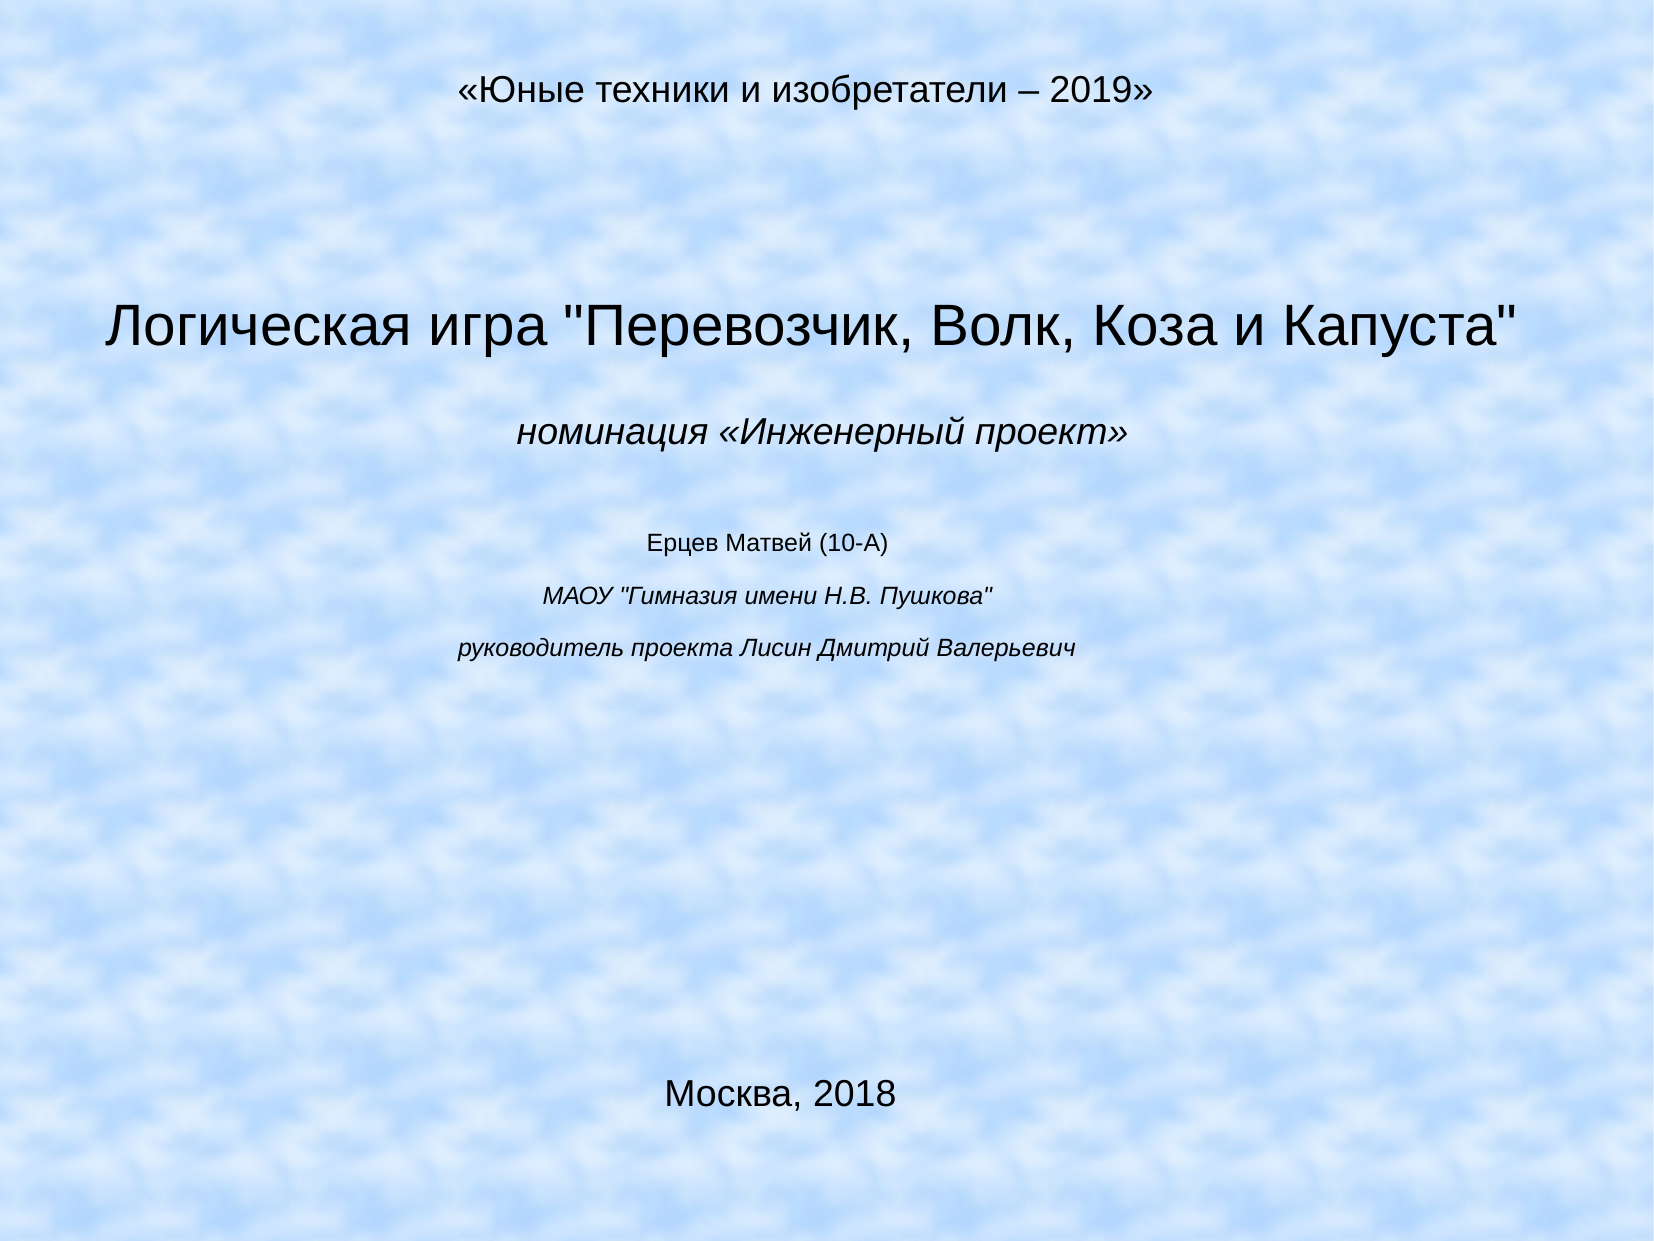

«Юные техники и изобретатели – 2019»
Логическая игра "Перевозчик, Волк, Коза и Капуста"
номинация «Инженерный проект»
Ерцев Матвей (10-А)
МАОУ "Гимназия имени Н.В. Пушкова"
руководитель проекта Лисин Дмитрий Валерьевич
Москва, 2018